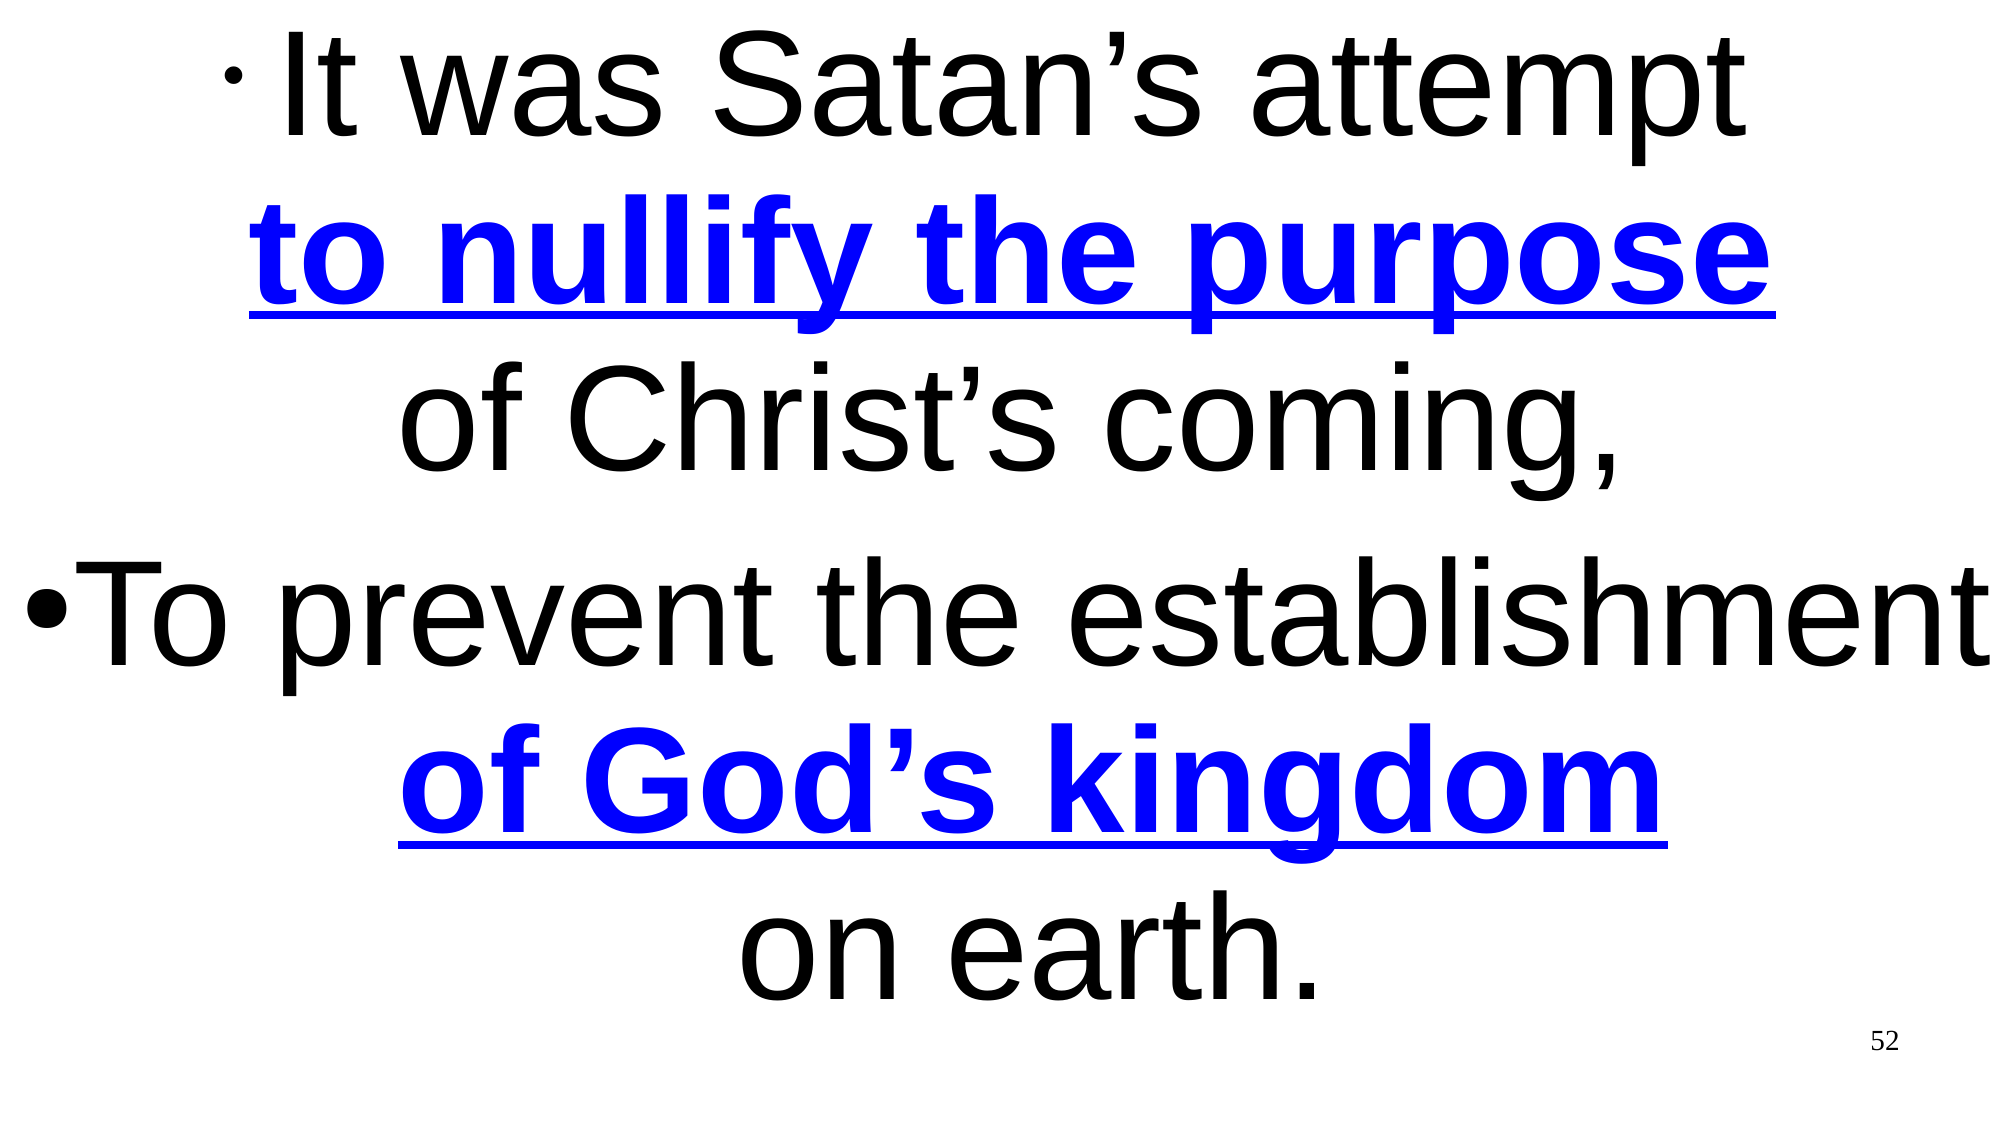

# It was Satan’s attempt to nullify the purpose of Christ’s coming,
To prevent the establishment of God’s kingdom
 on earth.
52